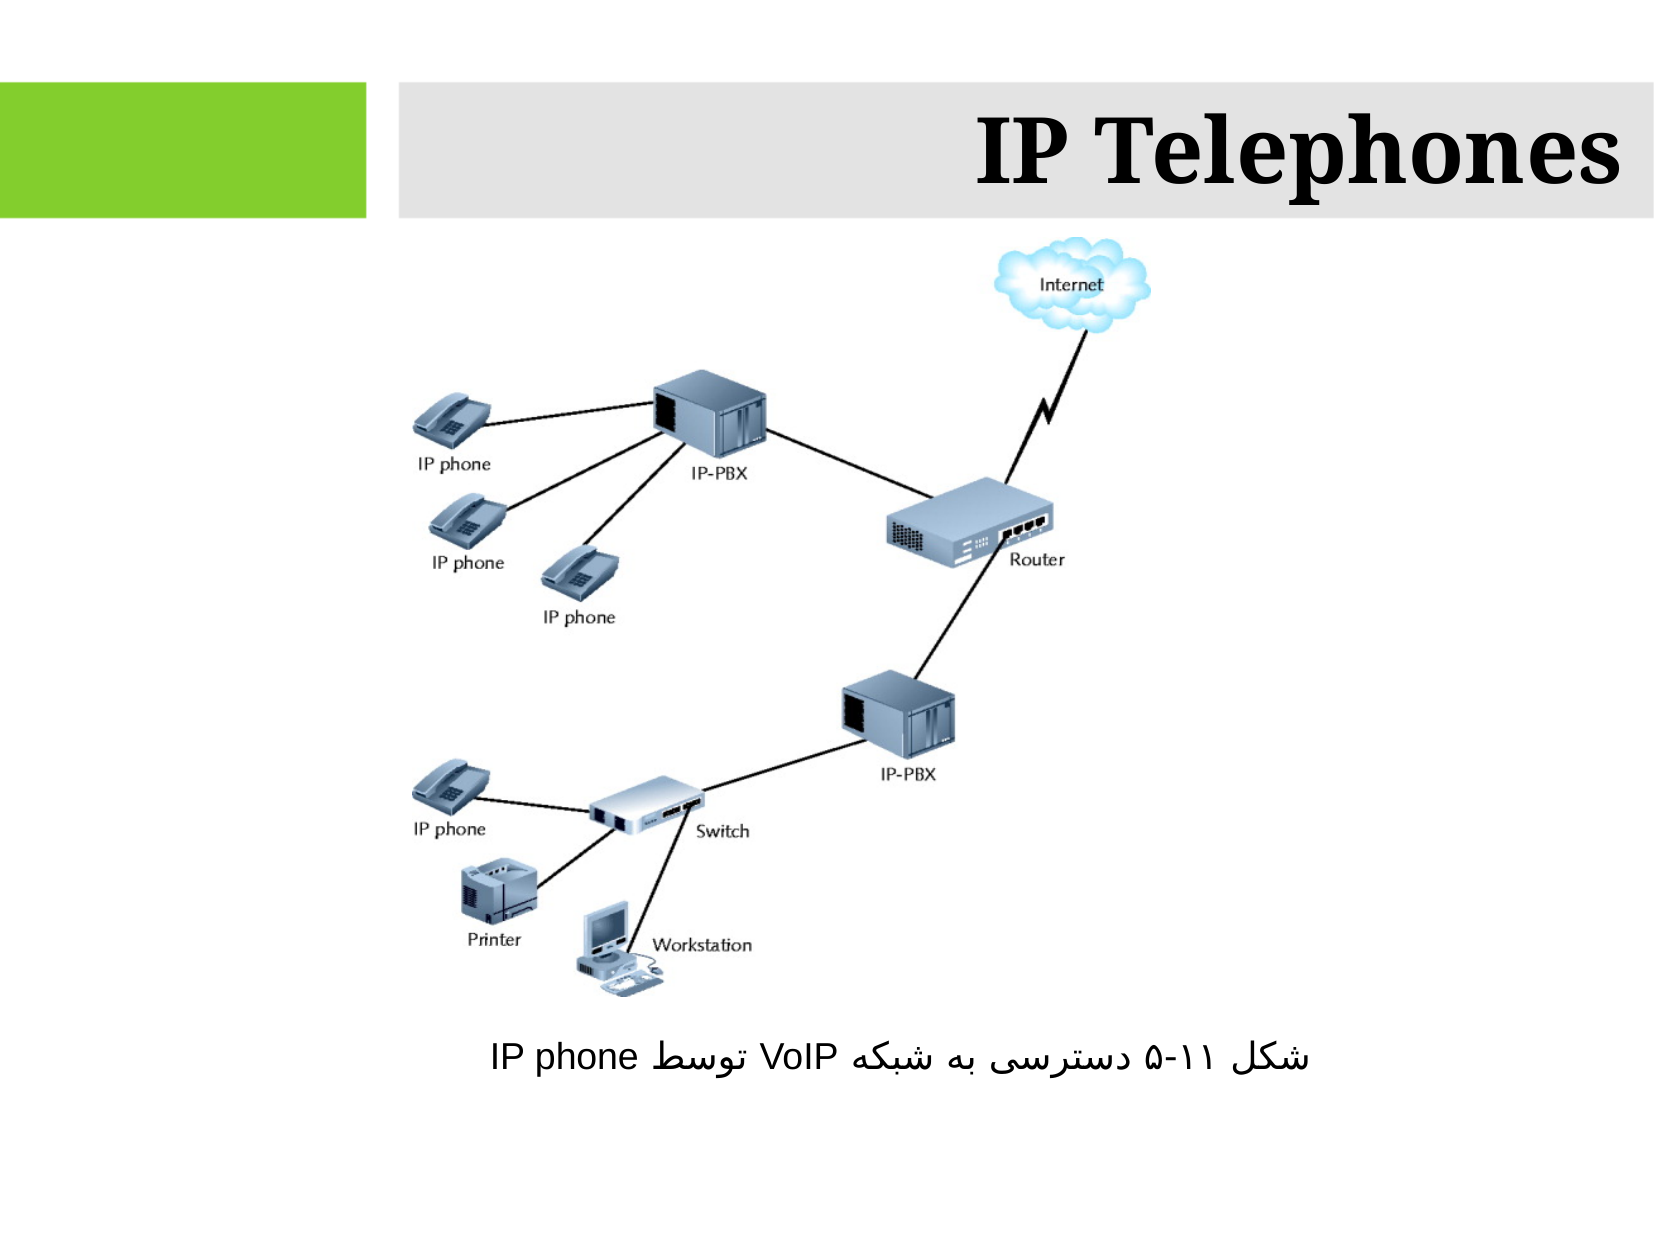

# IP Telephones
شکل ۱۱-۵ دسترسی به شبکه VoIP توسط IP phone